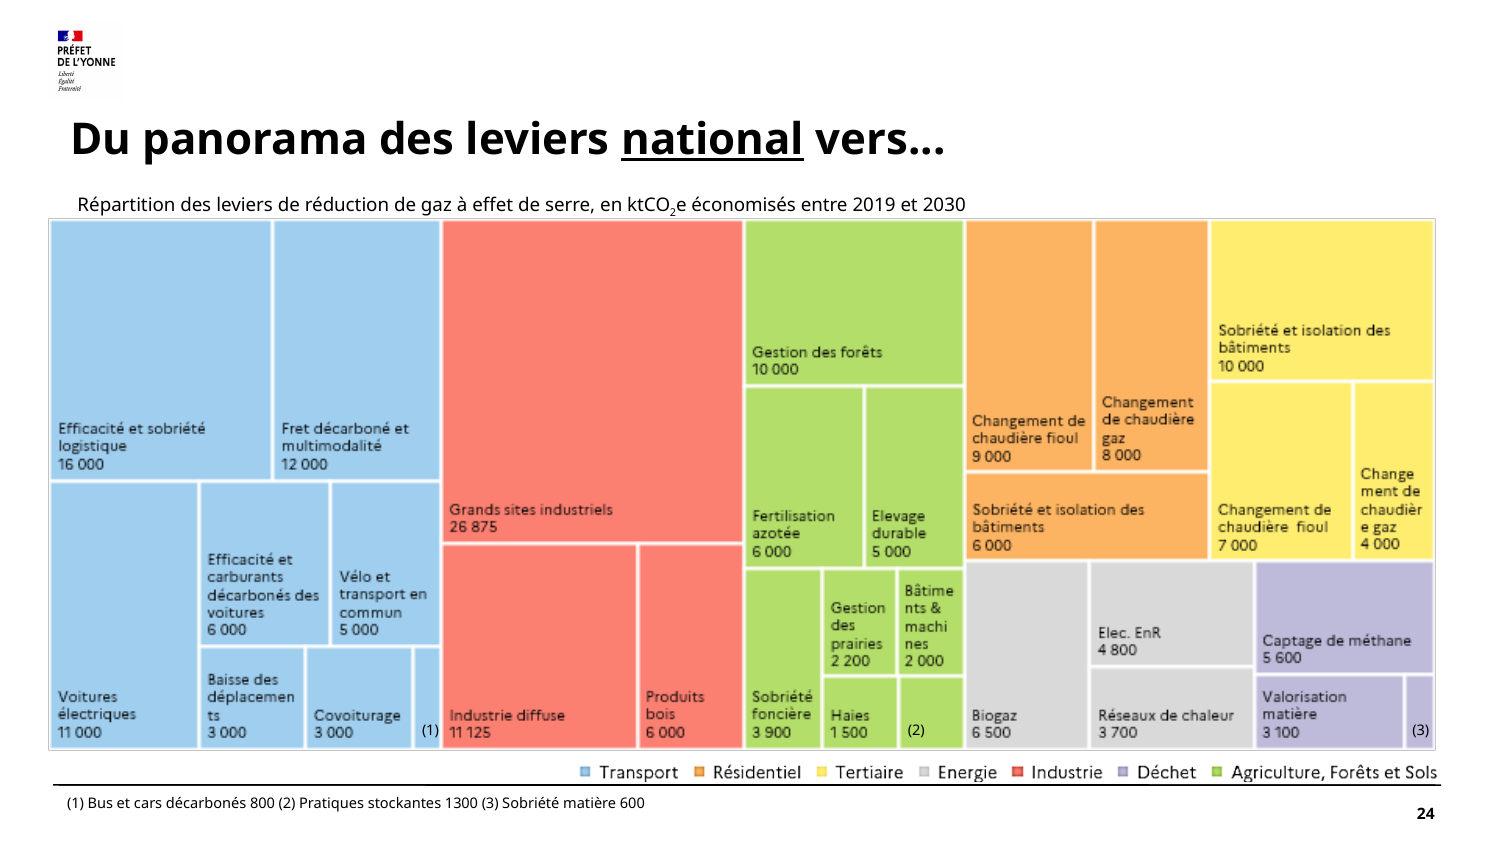

Du panorama des leviers national vers...
Répartition des leviers de réduction de gaz à effet de serre, en ktCO2e économisés entre 2019 et 2030
(1)
(2)
(3)
24
(1) Bus et cars décarbonés 800 (2) Pratiques stockantes 1300 (3) Sobriété matière 600